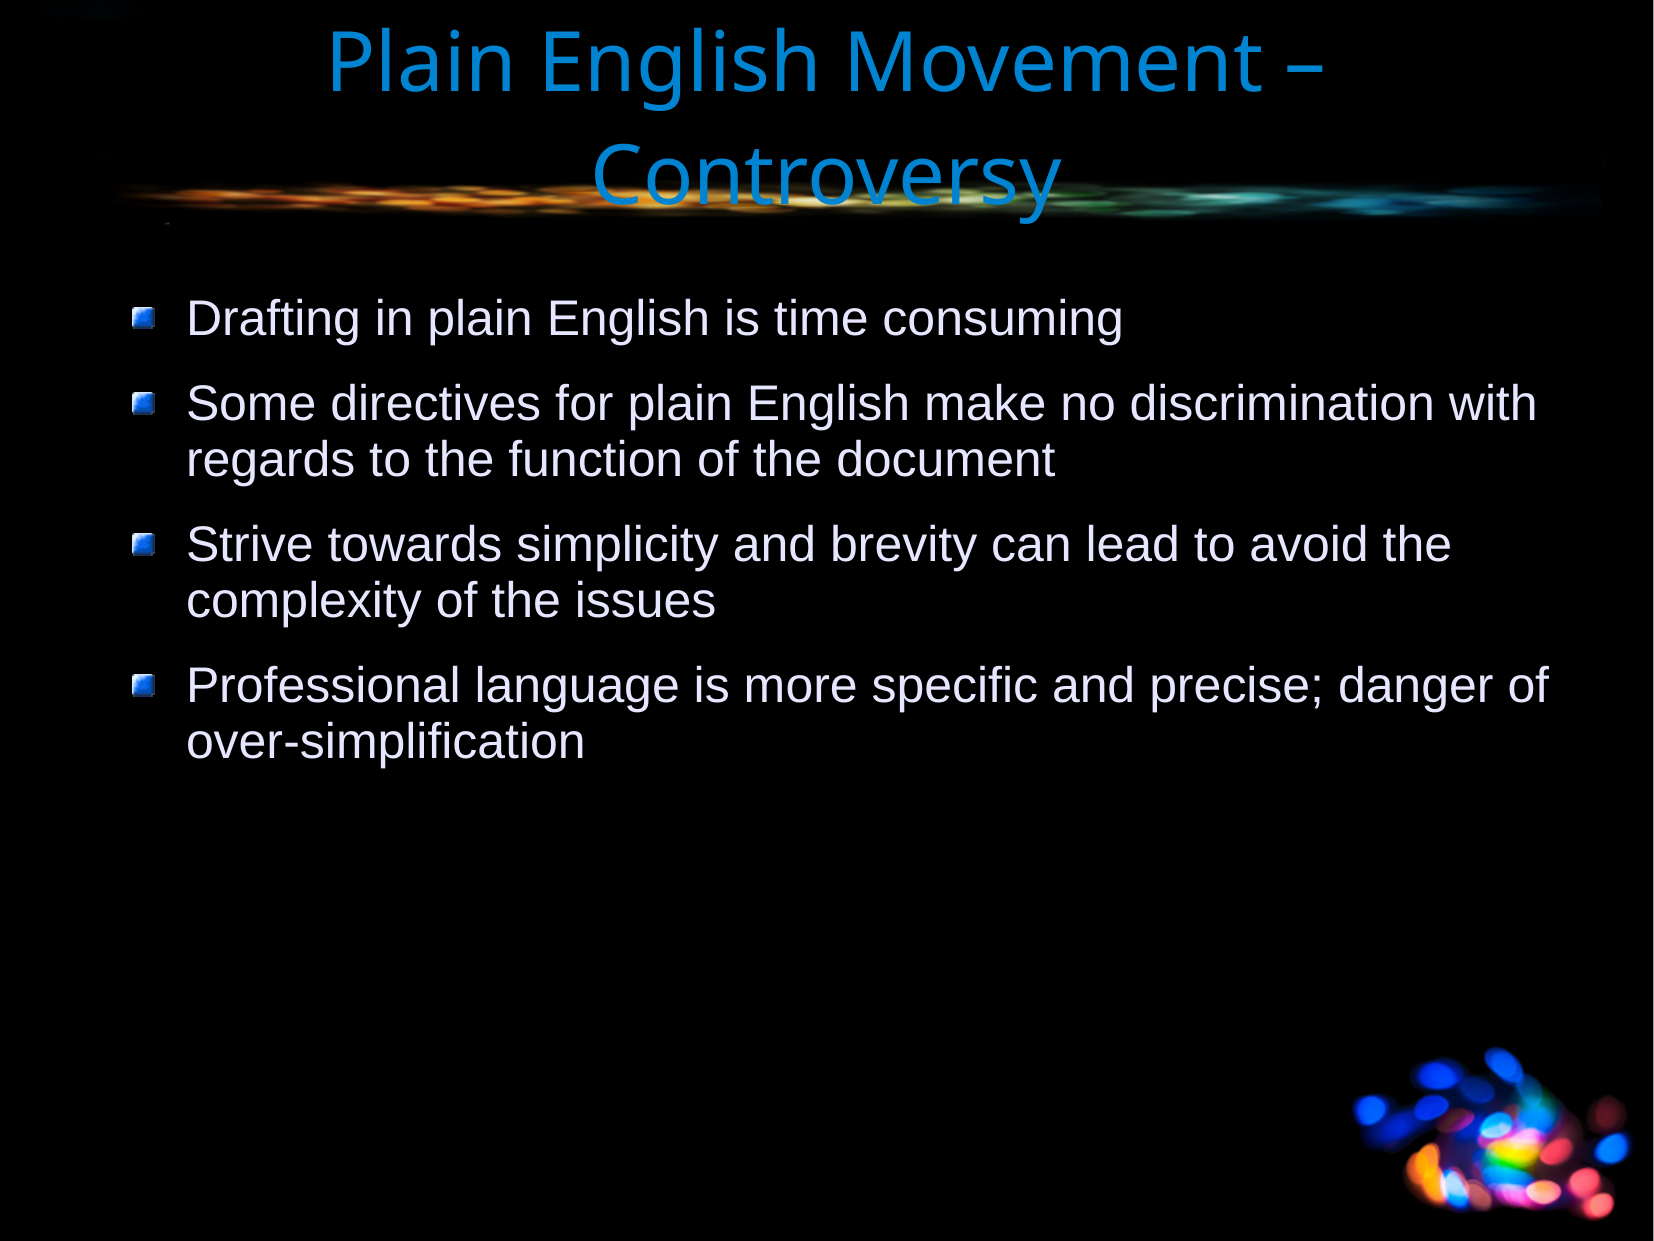

# Plain English Movement – Controversy
Drafting in plain English is time consuming
Some directives for plain English make no discrimination with regards to the function of the document
Strive towards simplicity and brevity can lead to avoid the complexity of the issues
Professional language is more specific and precise; danger of over-simplification